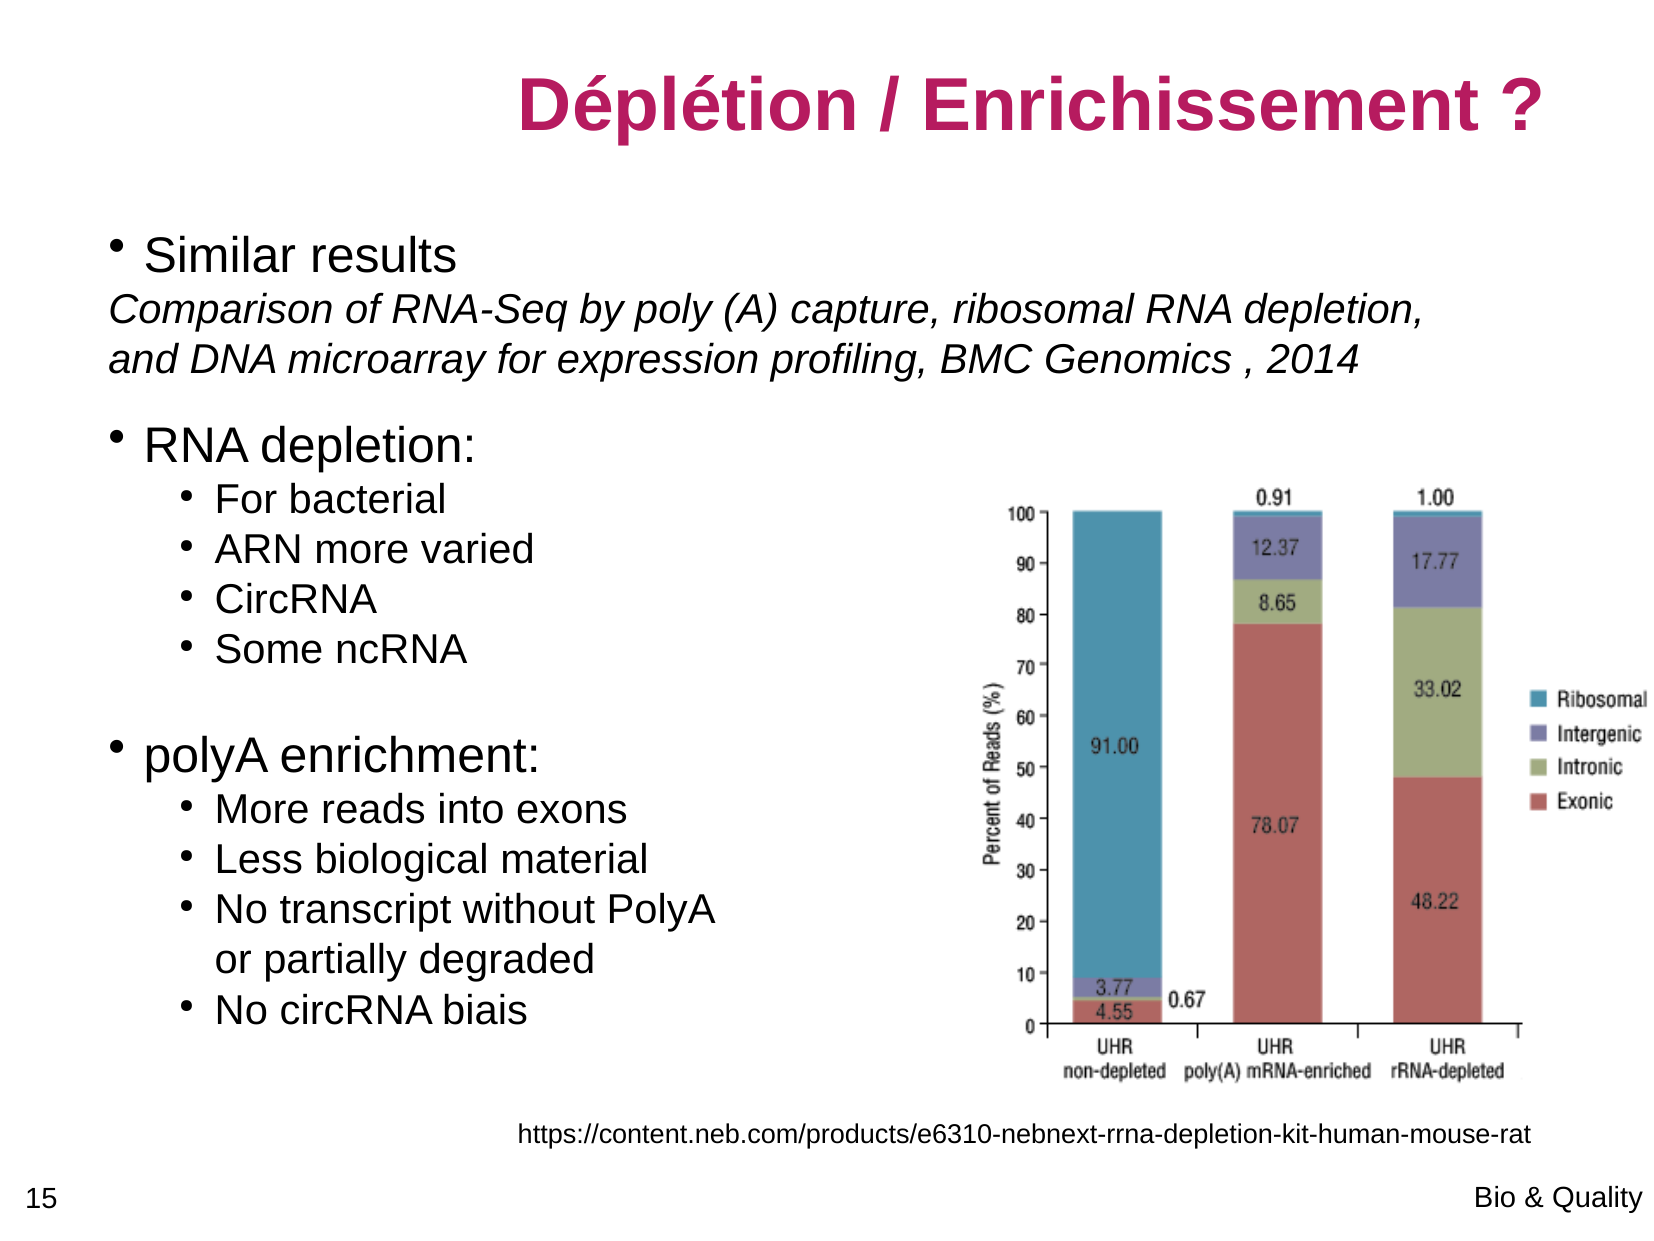

Déplétion / Enrichissement ?
Similar results
Comparison of RNA-Seq by poly (A) capture, ribosomal RNA depletion, and DNA microarray for expression profiling, BMC Genomics , 2014
RNA depletion:
For bacterial
ARN more varied
CircRNA
Some ncRNA
polyA enrichment:
More reads into exons
Less biological material
No transcript without PolyA
or partially degraded
No circRNA biais
https://content.neb.com/products/e6310-nebnext-rrna-depletion-kit-human-mouse-rat